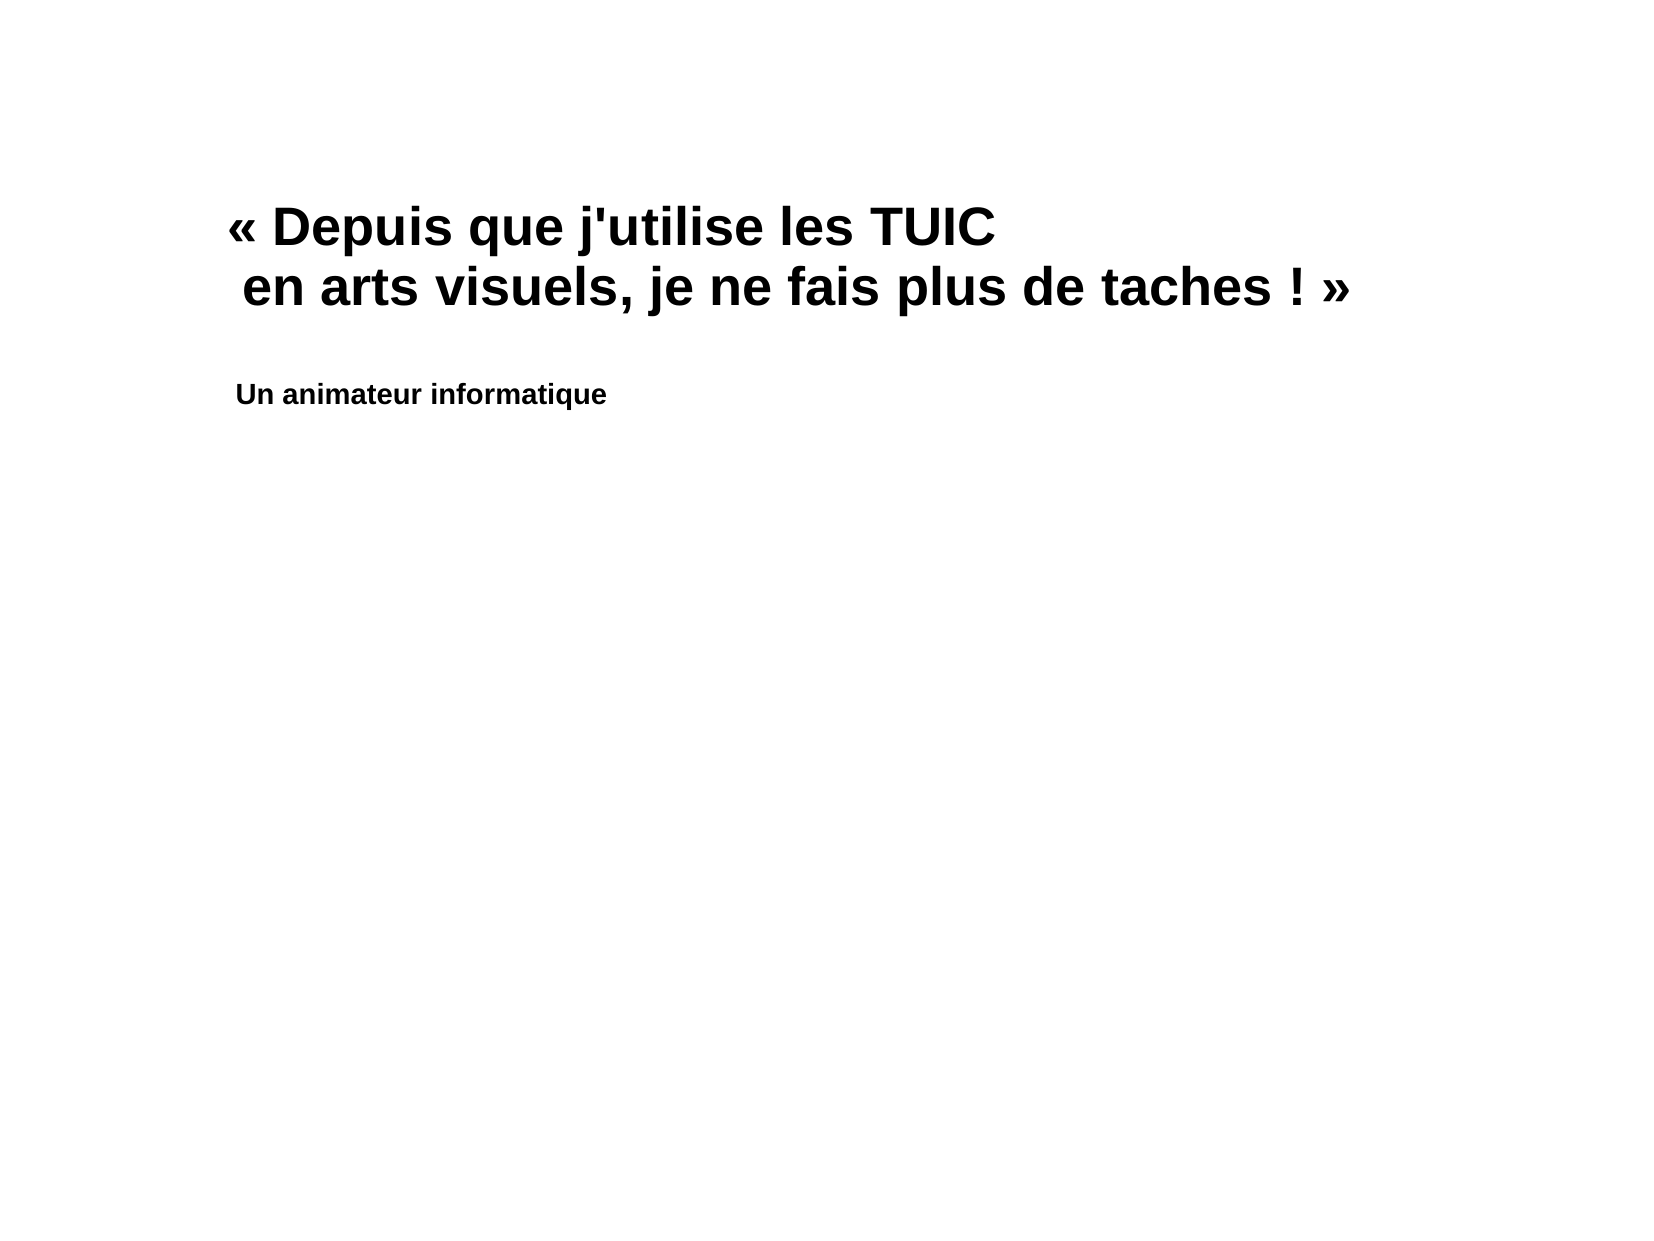

« Depuis que j'utilise les TUIC
 en arts visuels, je ne fais plus de taches ! »
 Un animateur informatique